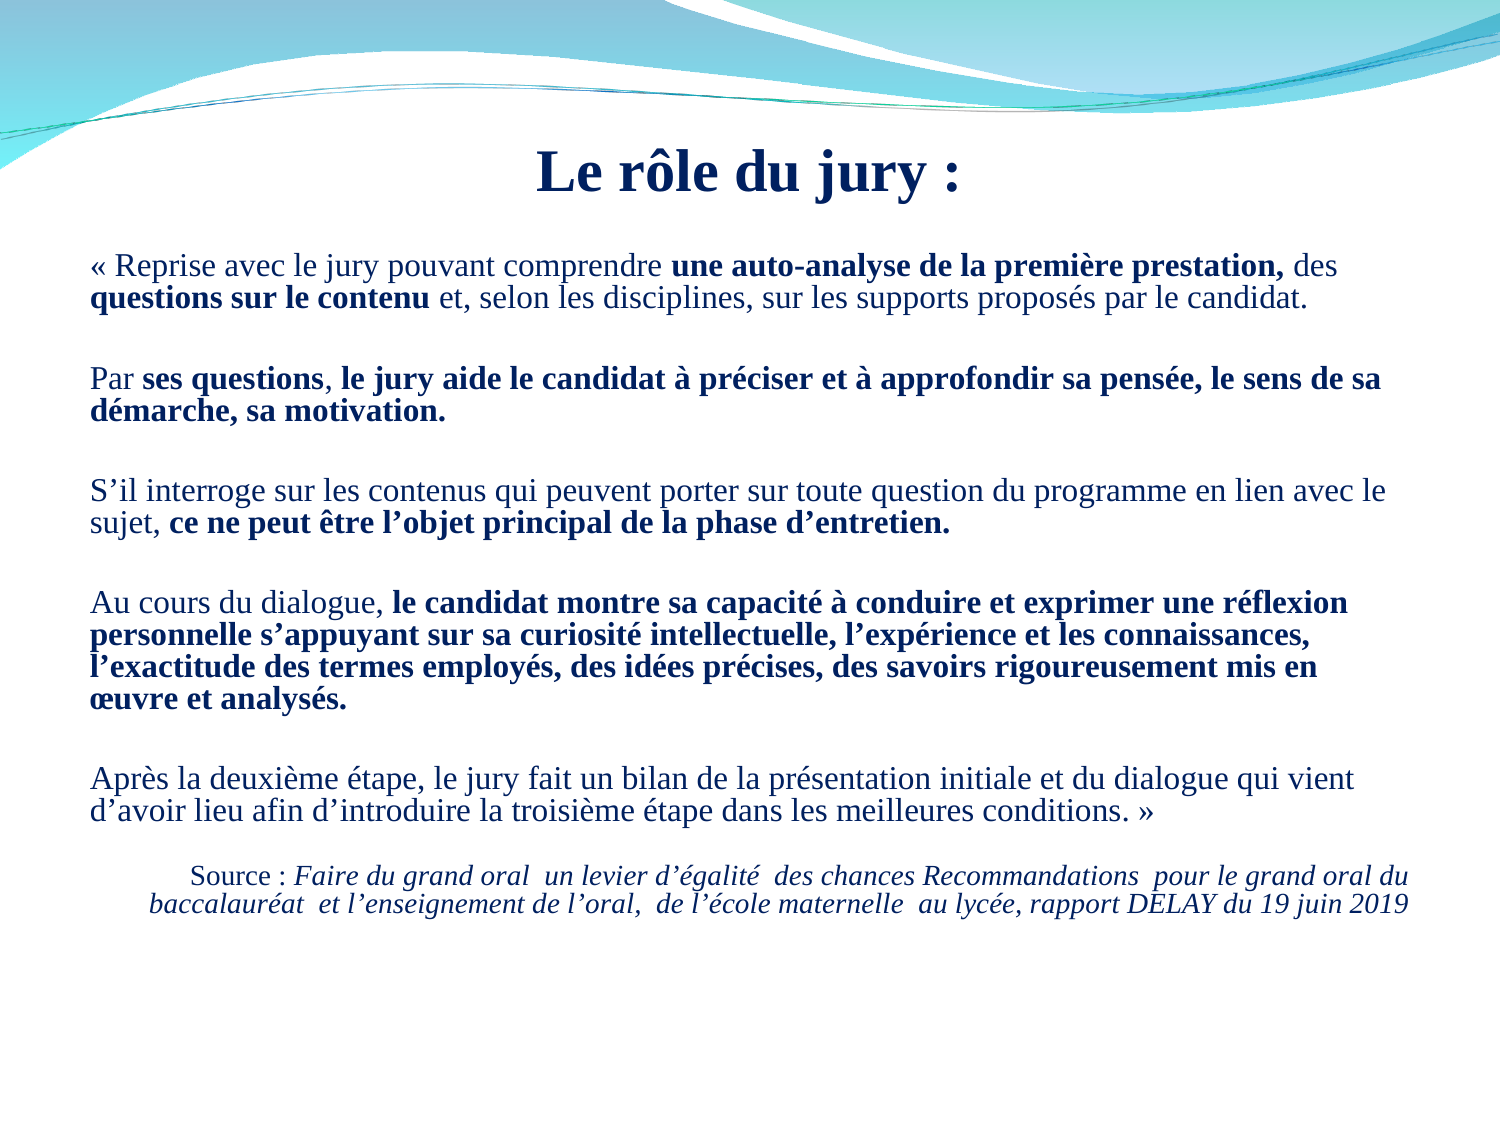

# Le rôle du jury :
« Reprise avec le jury pouvant comprendre une auto-analyse de la première prestation, des questions sur le contenu et, selon les disciplines, sur les supports proposés par le candidat.
Par ses questions, le jury aide le candidat à préciser et à approfondir sa pensée, le sens de sa démarche, sa motivation.
S’il interroge sur les contenus qui peuvent porter sur toute question du programme en lien avec le sujet, ce ne peut être l’objet principal de la phase d’entretien.
Au cours du dialogue, le candidat montre sa capacité à conduire et exprimer une réflexion personnelle s’appuyant sur sa curiosité intellectuelle, l’expérience et les connaissances, l’exactitude des termes employés, des idées précises, des savoirs rigoureusement mis en œuvre et analysés.
Après la deuxième étape, le jury fait un bilan de la présentation initiale et du dialogue qui vient d’avoir lieu afin d’introduire la troisième étape dans les meilleures conditions. »
Source : Faire du grand oral un levier d’égalité des chances Recommandations pour le grand oral du baccalauréat et l’enseignement de l’oral, de l’école maternelle au lycée, rapport DELAY du 19 juin 2019